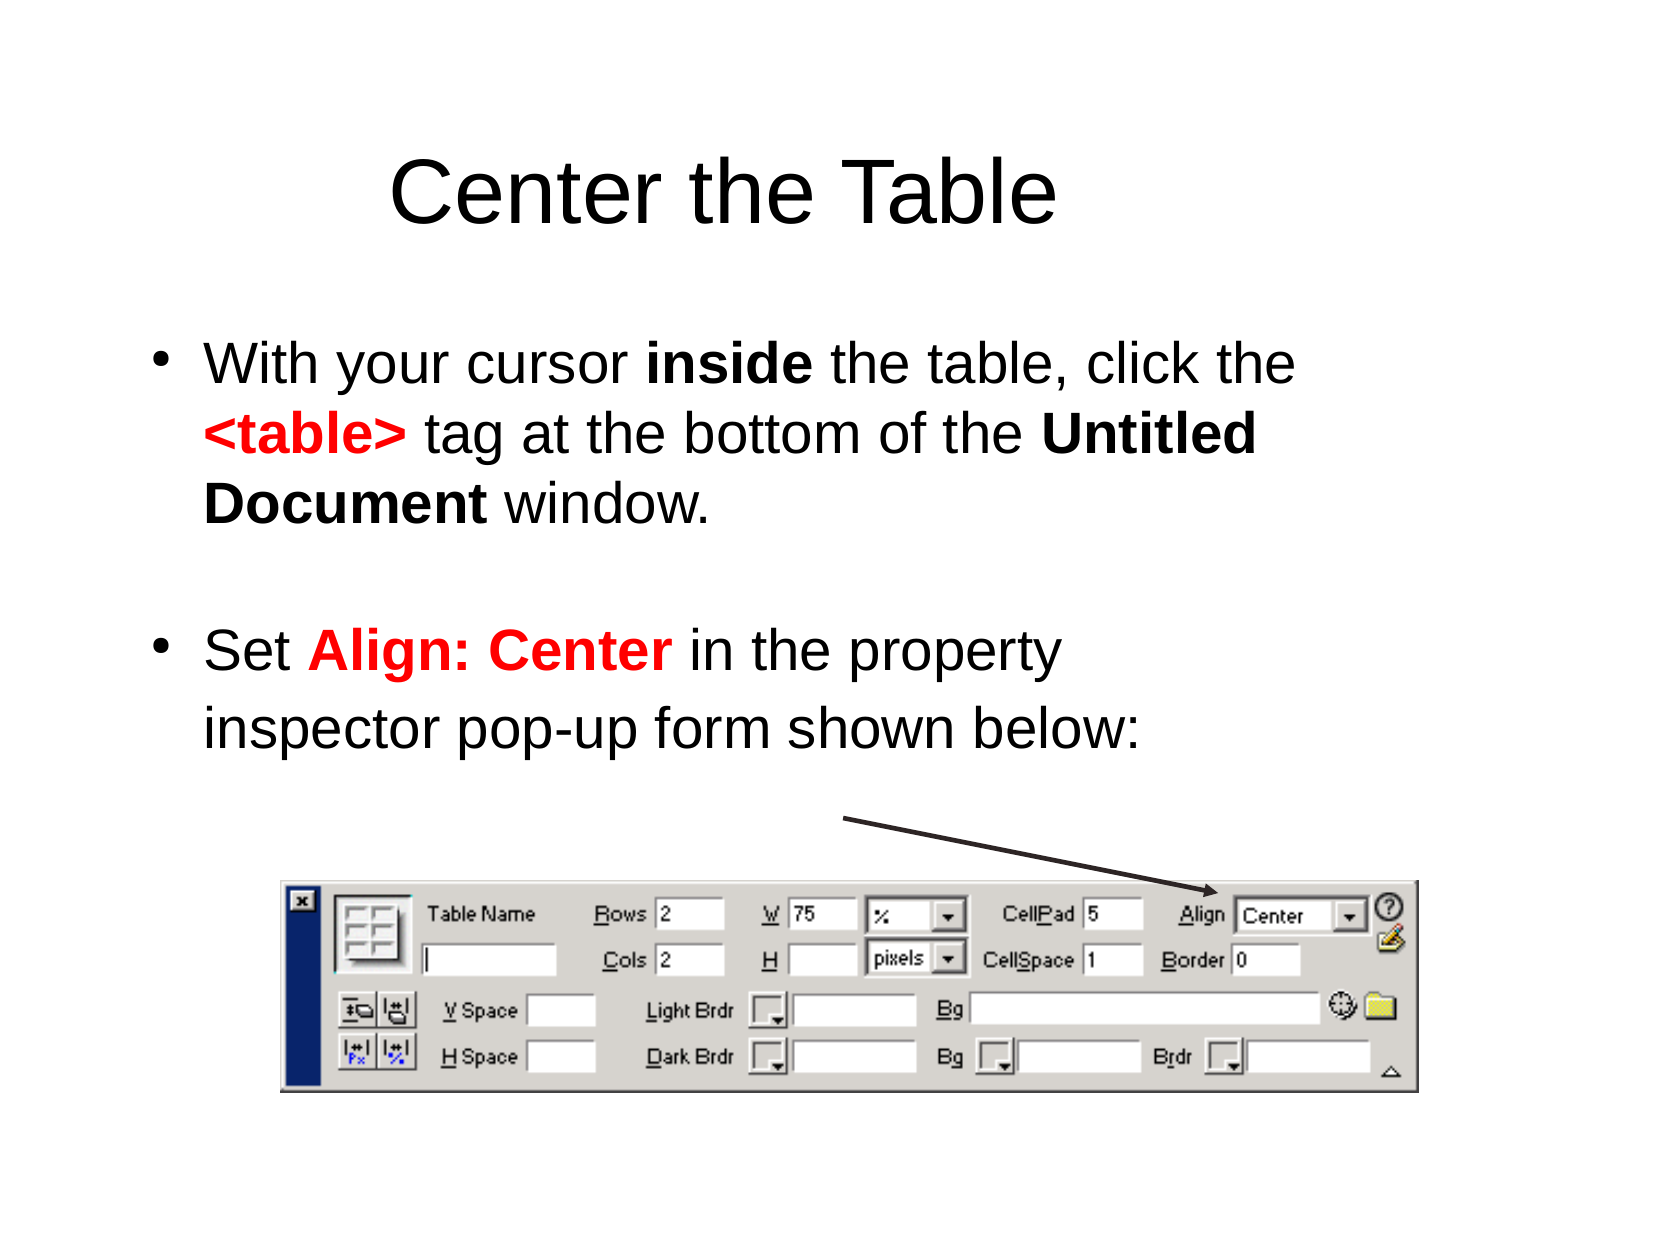

# Center the Table
With your cursor inside the table, click the <table> tag at the bottom of the Untitled Document window.
Set Align: Center in the property inspector pop-up form shown below: